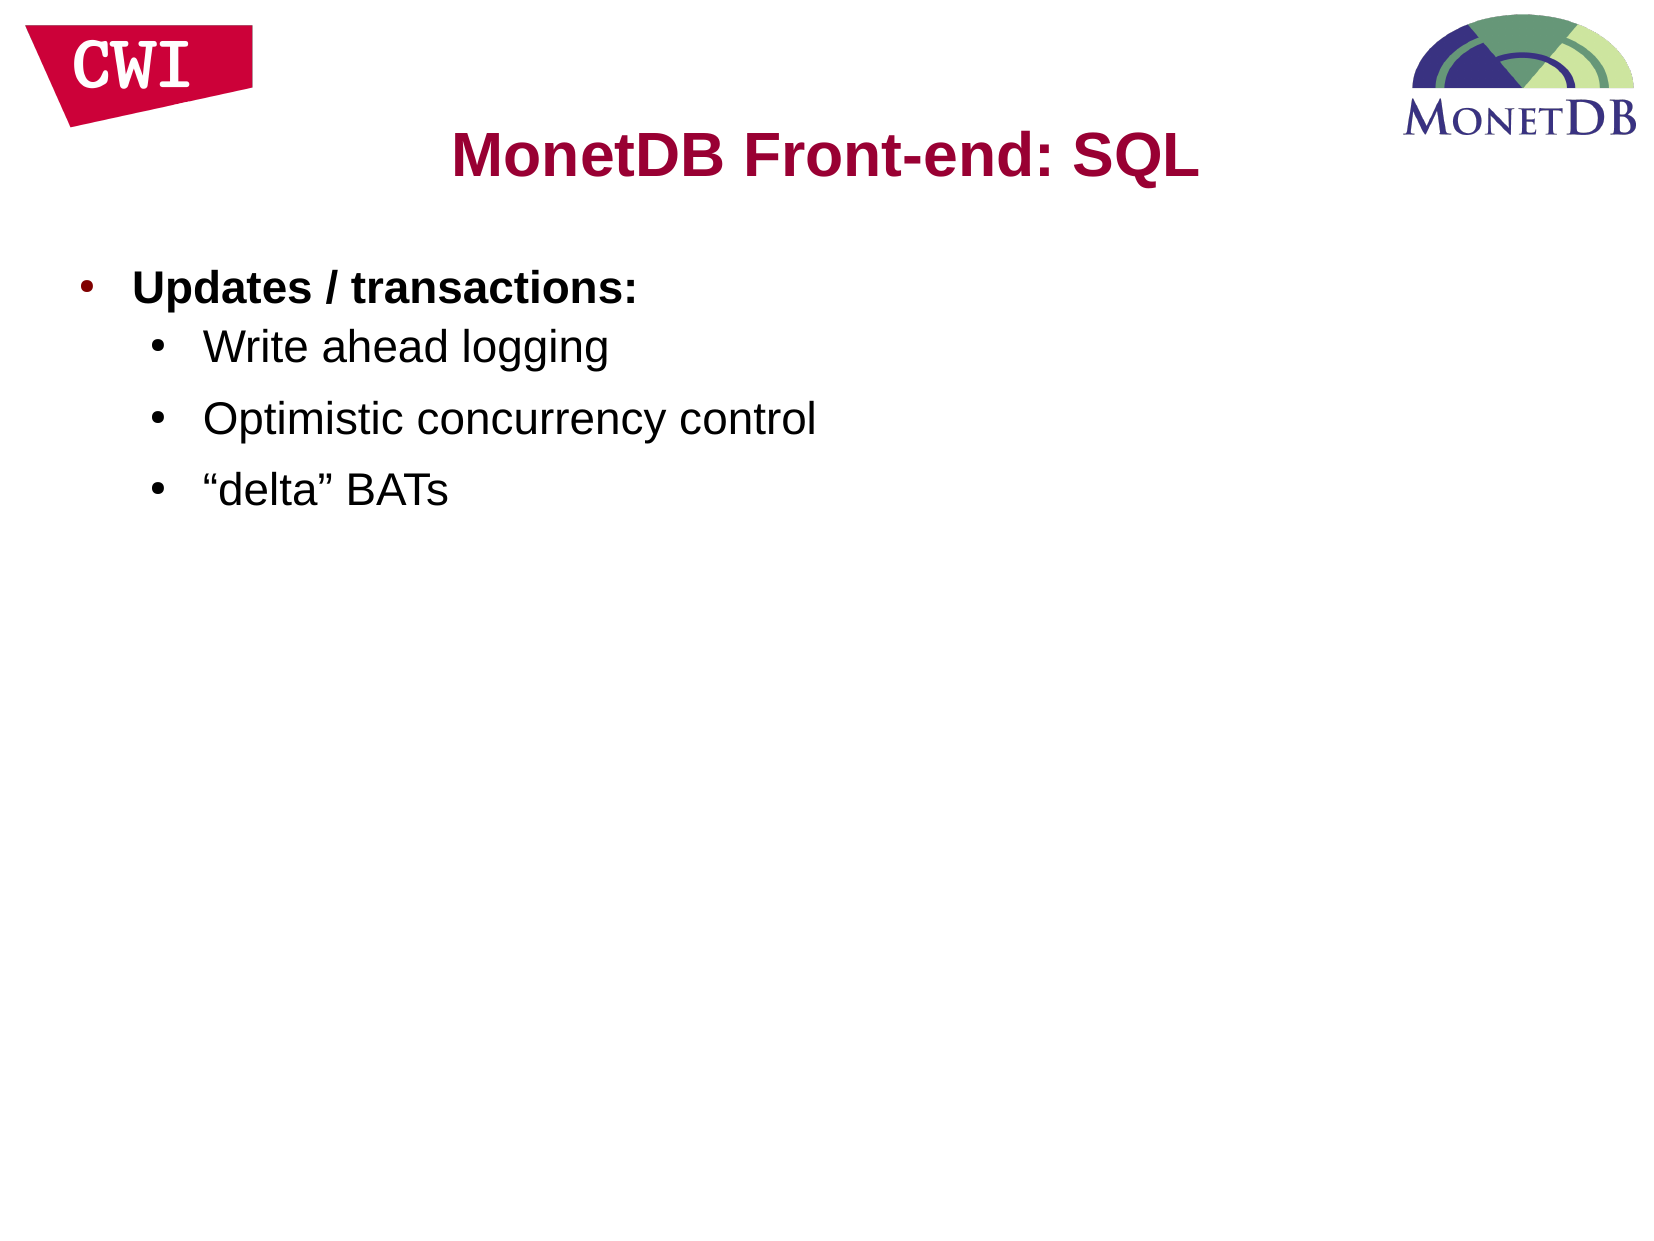

MonetDB Front-end: SQL
# Updates / transactions:
Write ahead logging
Optimistic concurrency control
“delta” BATs